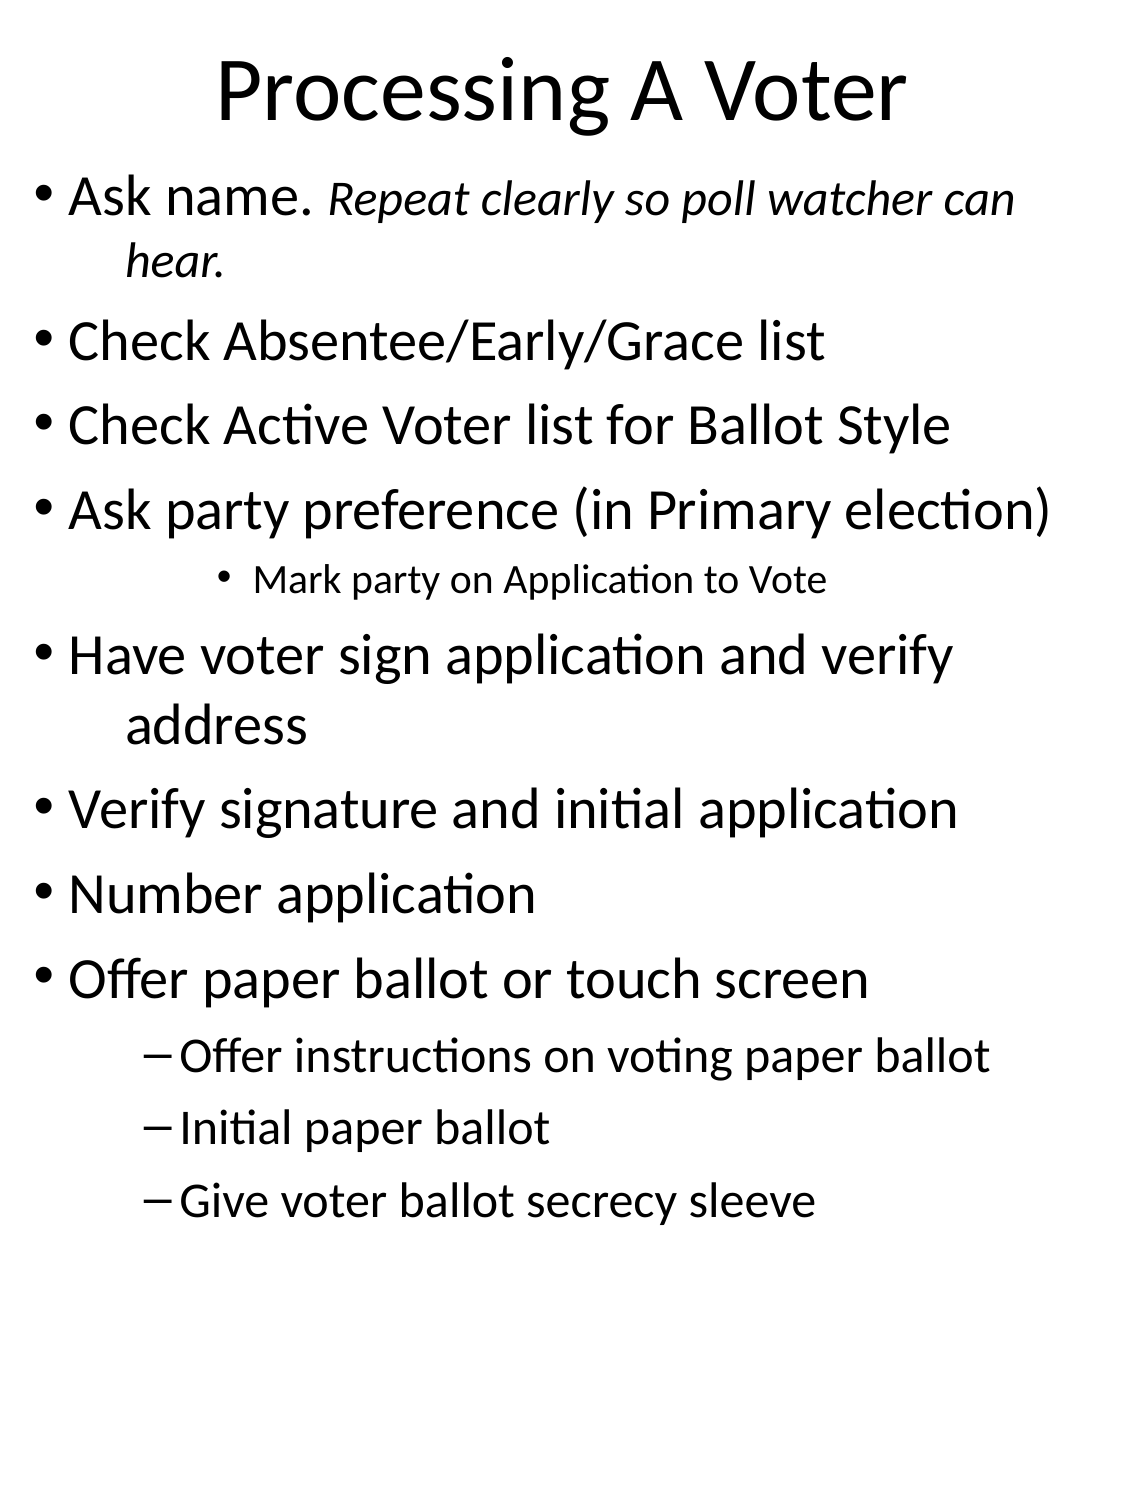

Processing A Voter
Ask name. Repeat clearly so poll watcher can hear.
Check Absentee/Early/Grace list
Check Active Voter list for Ballot Style
Ask party preference (in Primary election)
Mark party on Application to Vote
Have voter sign application and verify address
Verify signature and initial application
Number application
Offer paper ballot or touch screen
Offer instructions on voting paper ballot
Initial paper ballot
Give voter ballot secrecy sleeve